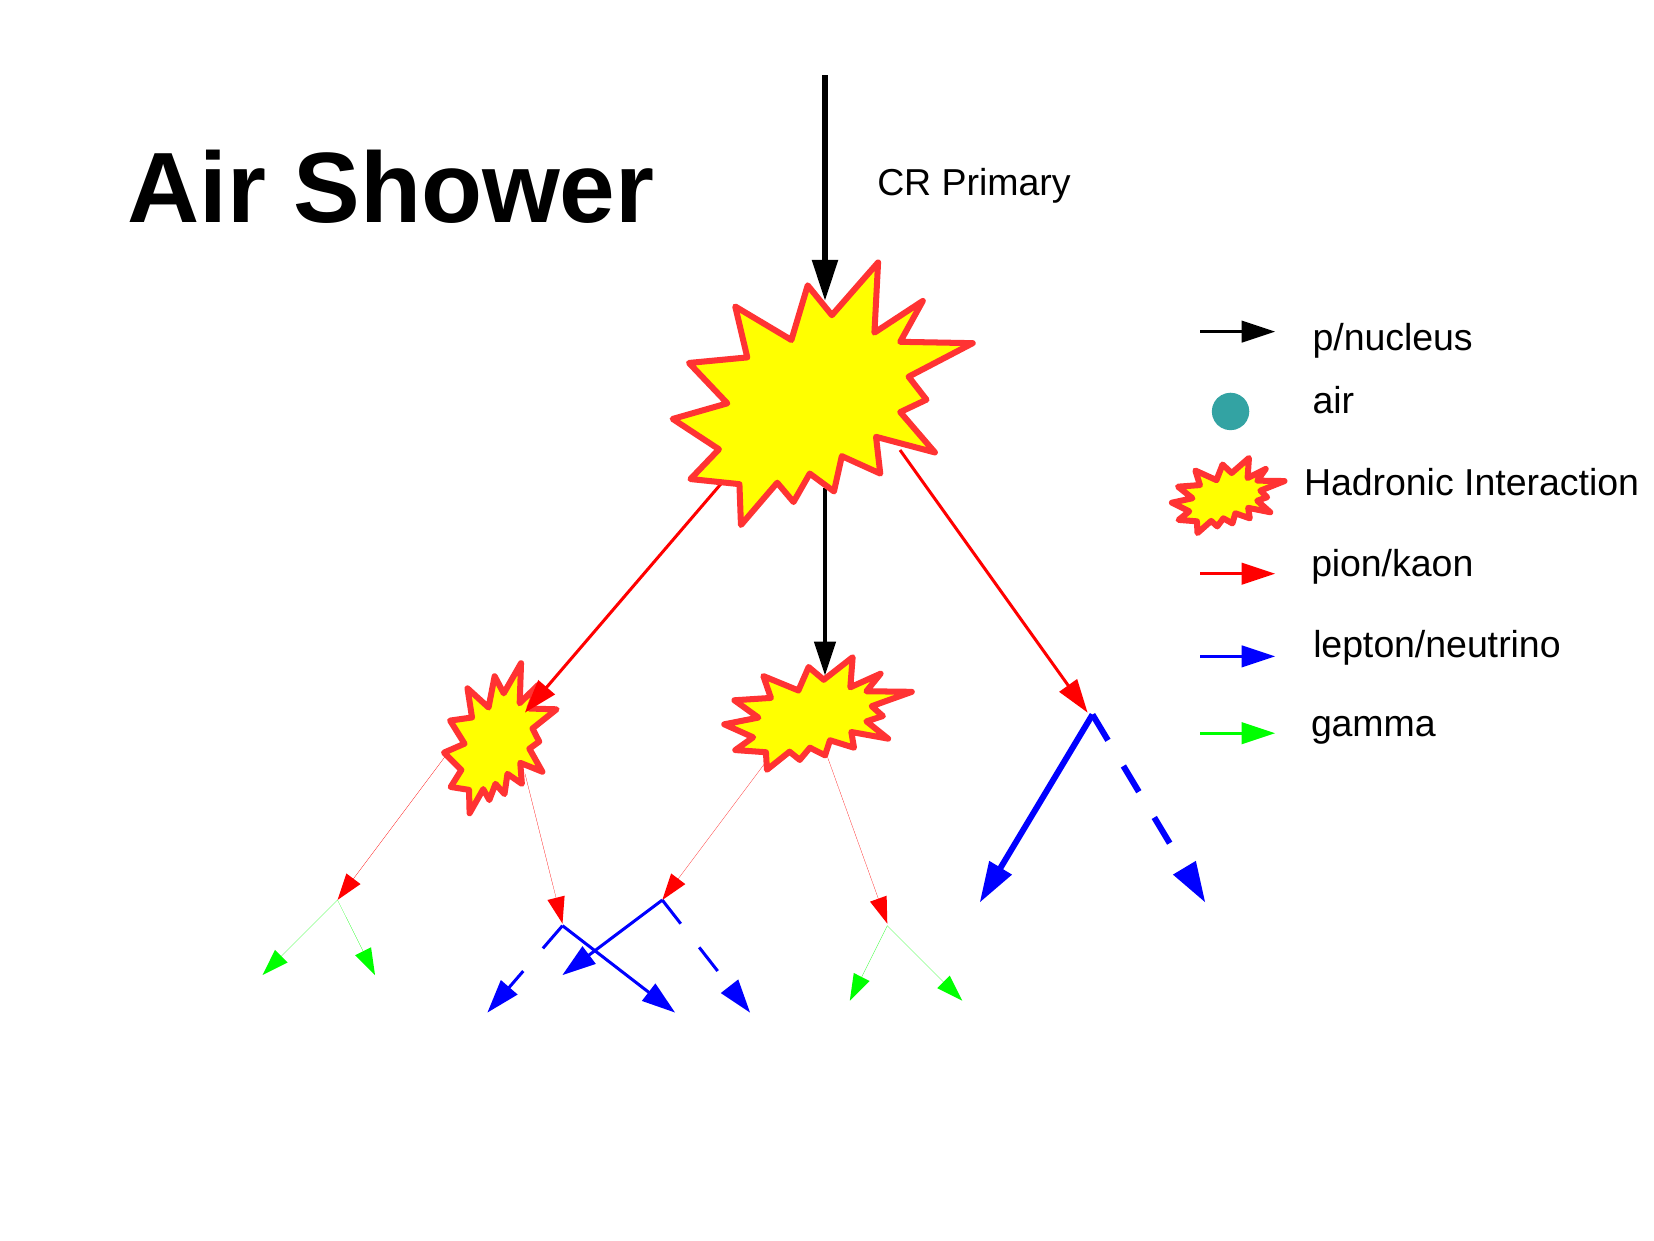

Air Shower
CR Primary
Hadronic Interaction
p/nucleus
air
pion/kaon
lepton/neutrino
gamma